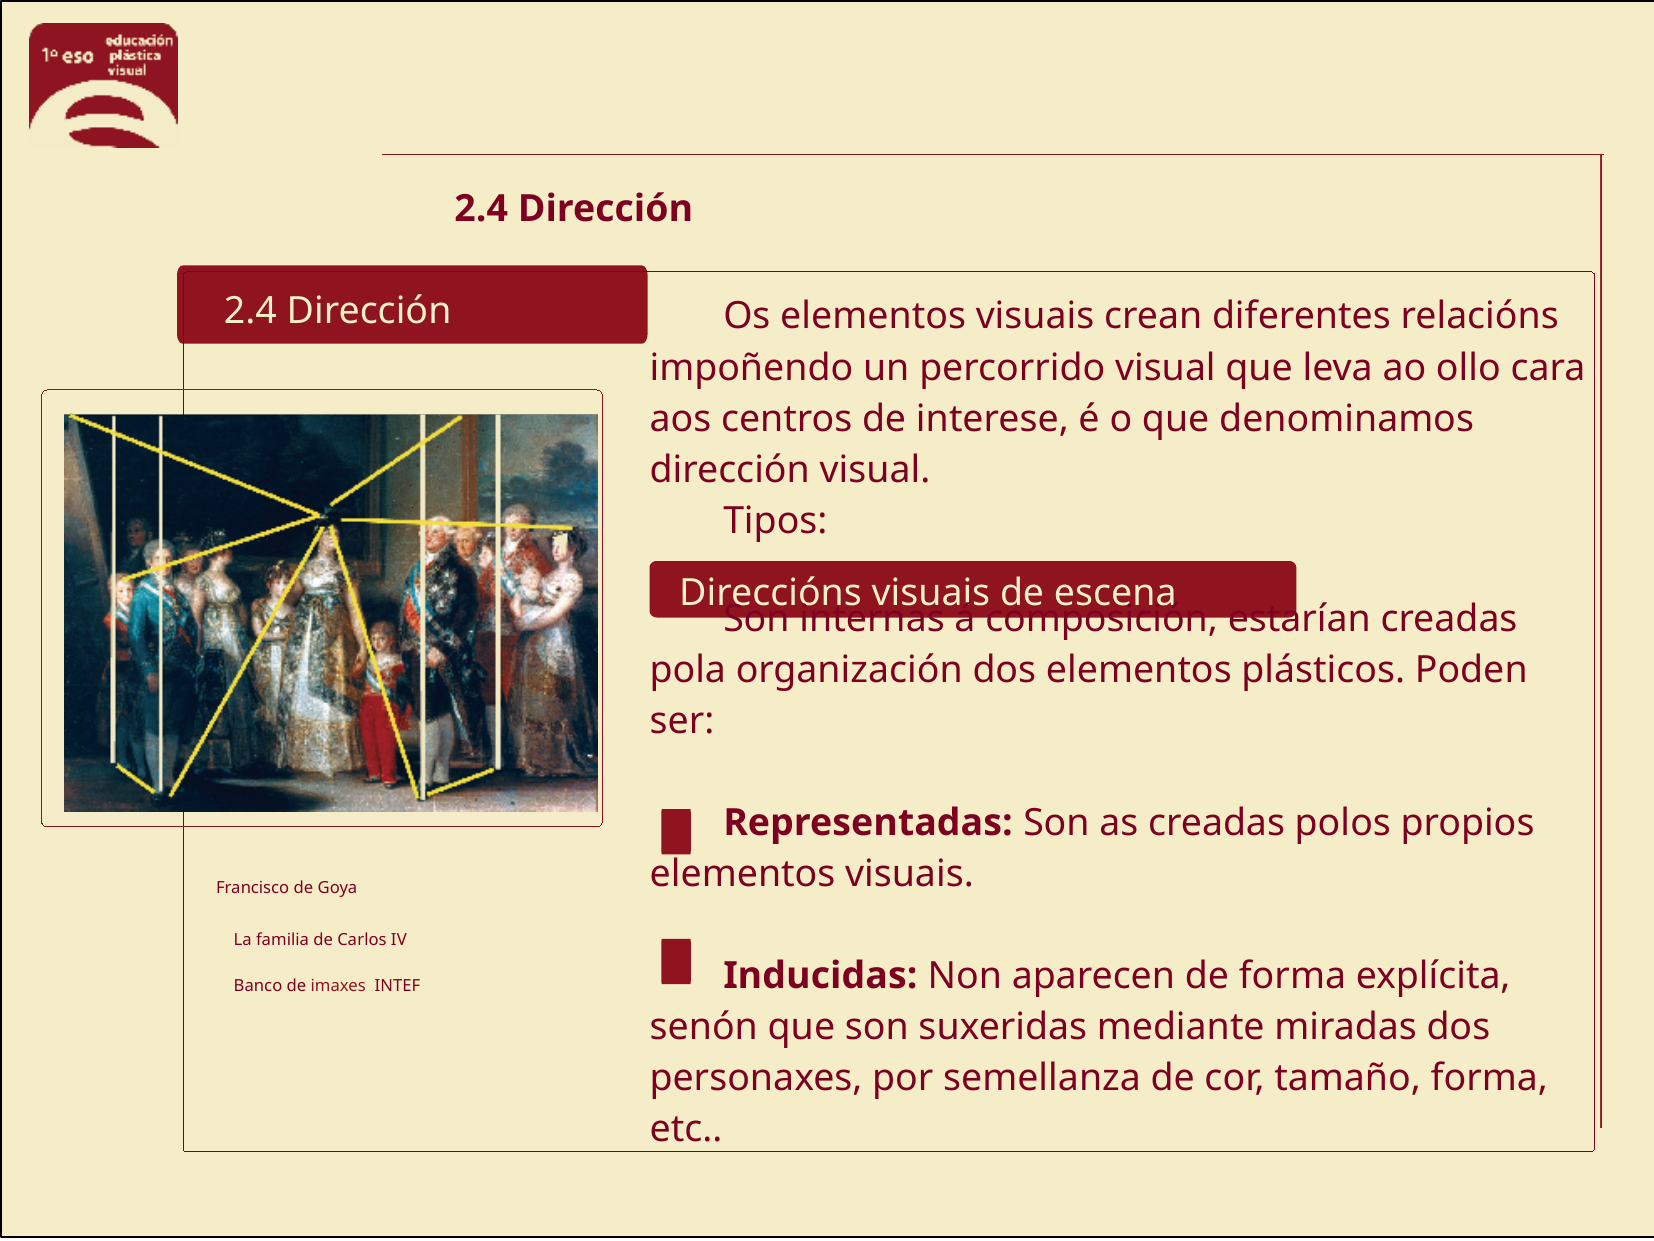

2.4 Dirección
	2.4 Dirección
	Os elementos visuais crean diferentes relacións impoñendo un percorrido visual que leva ao ollo cara aos centros de interese, é o que denominamos dirección visual.
	Tipos:
#
Direccións visuais de escena
	Son internas á composición, estarían creadas pola organización dos elementos plásticos. Poden ser:
	Representadas: Son as creadas polos propios elementos visuais.
	Inducidas: Non aparecen de forma explícita, senón que son suxeridas mediante miradas dos personaxes, por semellanza de cor, tamaño, forma, etc..
 Francisco de Goya
La familia de Carlos IV
Banco de imaxes INTEF